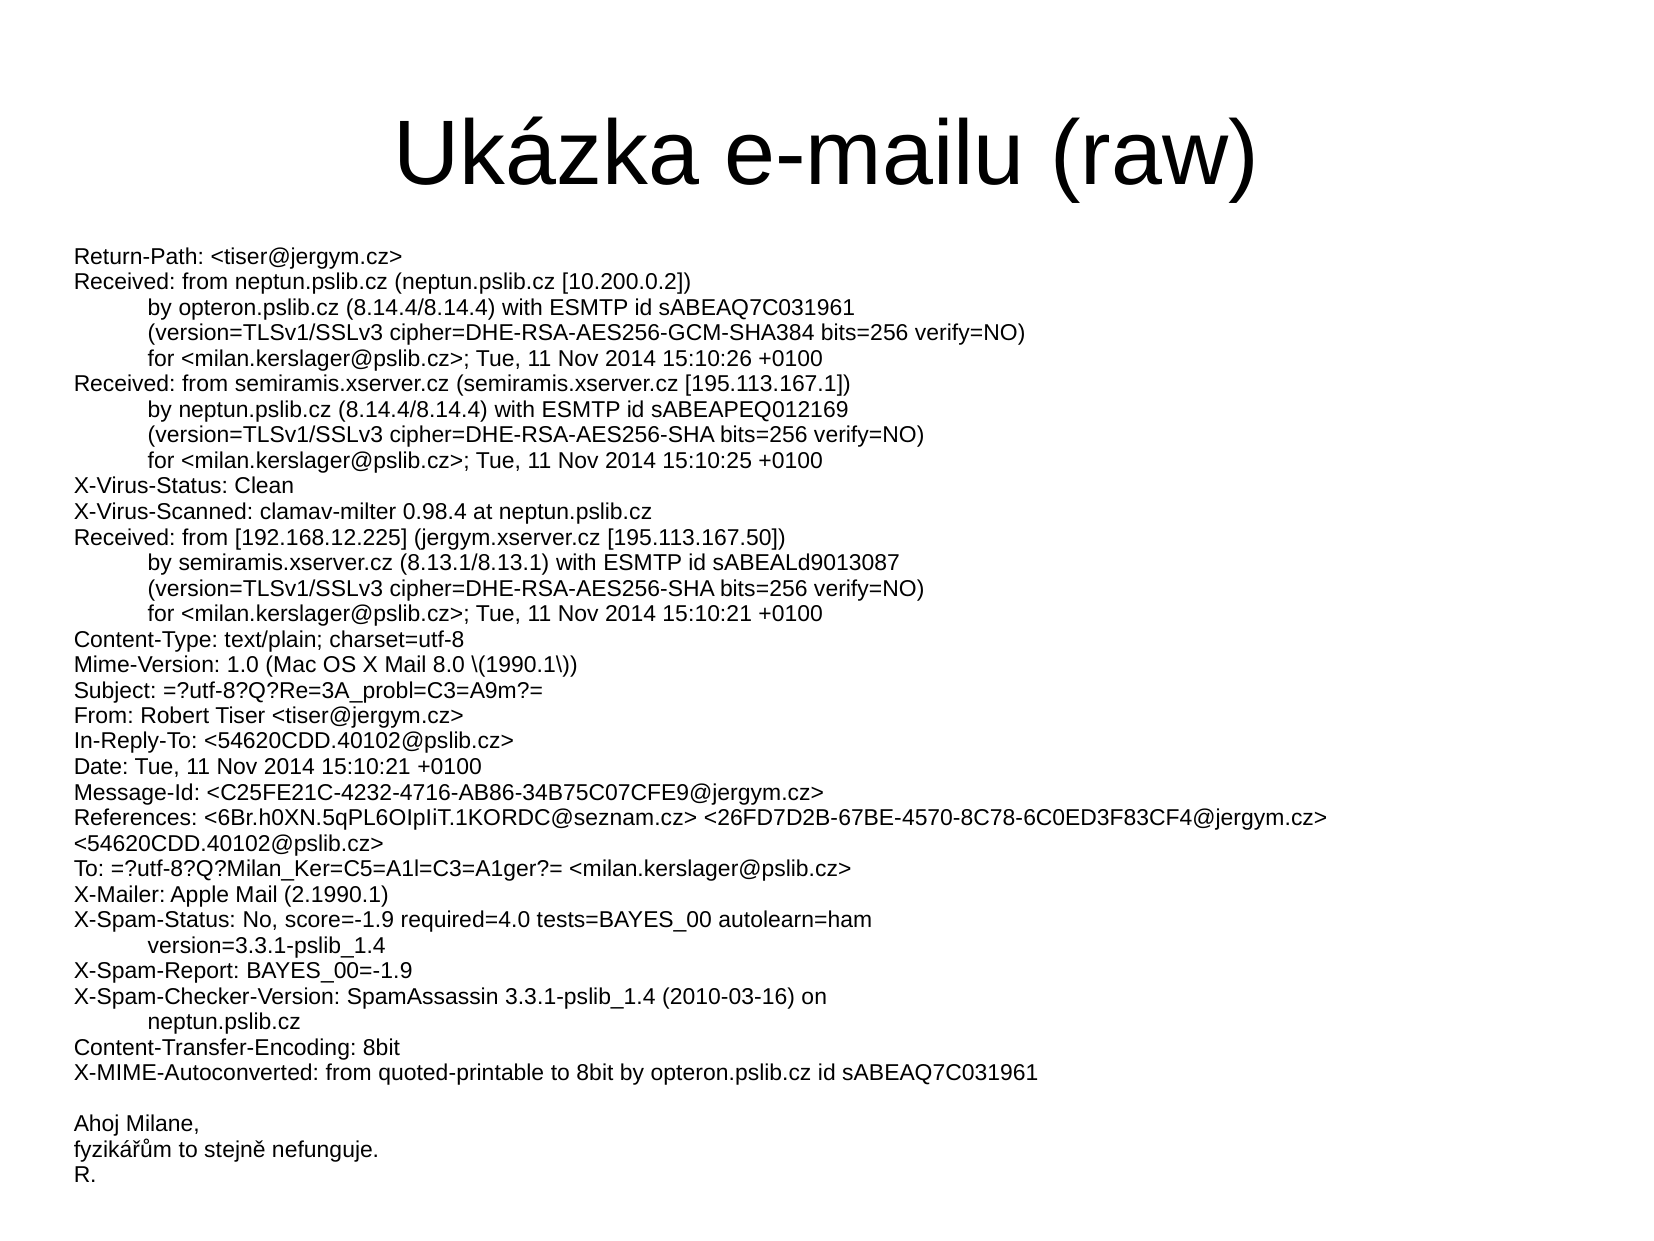

# Ukázka e-mailu (raw)
Return-Path: <tiser@jergym.cz>
Received: from neptun.pslib.cz (neptun.pslib.cz [10.200.0.2])
	by opteron.pslib.cz (8.14.4/8.14.4) with ESMTP id sABEAQ7C031961
	(version=TLSv1/SSLv3 cipher=DHE-RSA-AES256-GCM-SHA384 bits=256 verify=NO)
	for <milan.kerslager@pslib.cz>; Tue, 11 Nov 2014 15:10:26 +0100
Received: from semiramis.xserver.cz (semiramis.xserver.cz [195.113.167.1])
	by neptun.pslib.cz (8.14.4/8.14.4) with ESMTP id sABEAPEQ012169
	(version=TLSv1/SSLv3 cipher=DHE-RSA-AES256-SHA bits=256 verify=NO)
	for <milan.kerslager@pslib.cz>; Tue, 11 Nov 2014 15:10:25 +0100
X-Virus-Status: Clean
X-Virus-Scanned: clamav-milter 0.98.4 at neptun.pslib.cz
Received: from [192.168.12.225] (jergym.xserver.cz [195.113.167.50])
	by semiramis.xserver.cz (8.13.1/8.13.1) with ESMTP id sABEALd9013087
	(version=TLSv1/SSLv3 cipher=DHE-RSA-AES256-SHA bits=256 verify=NO)
	for <milan.kerslager@pslib.cz>; Tue, 11 Nov 2014 15:10:21 +0100
Content-Type: text/plain; charset=utf-8
Mime-Version: 1.0 (Mac OS X Mail 8.0 \(1990.1\))
Subject: =?utf-8?Q?Re=3A_probl=C3=A9m?=
From: Robert Tiser <tiser@jergym.cz>
In-Reply-To: <54620CDD.40102@pslib.cz>
Date: Tue, 11 Nov 2014 15:10:21 +0100
Message-Id: <C25FE21C-4232-4716-AB86-34B75C07CFE9@jergym.cz>
References: <6Br.h0XN.5qPL6OIpIiT.1KORDC@seznam.cz> <26FD7D2B-67BE-4570-8C78-6C0ED3F83CF4@jergym.cz> <54620CDD.40102@pslib.cz>
To: =?utf-8?Q?Milan_Ker=C5=A1l=C3=A1ger?= <milan.kerslager@pslib.cz>
X-Mailer: Apple Mail (2.1990.1)
X-Spam-Status: No, score=-1.9 required=4.0 tests=BAYES_00 autolearn=ham
	version=3.3.1-pslib_1.4
X-Spam-Report: BAYES_00=-1.9
X-Spam-Checker-Version: SpamAssassin 3.3.1-pslib_1.4 (2010-03-16) on
	neptun.pslib.cz
Content-Transfer-Encoding: 8bit
X-MIME-Autoconverted: from quoted-printable to 8bit by opteron.pslib.cz id sABEAQ7C031961
Ahoj Milane,
fyzikářům to stejně nefunguje.
R.